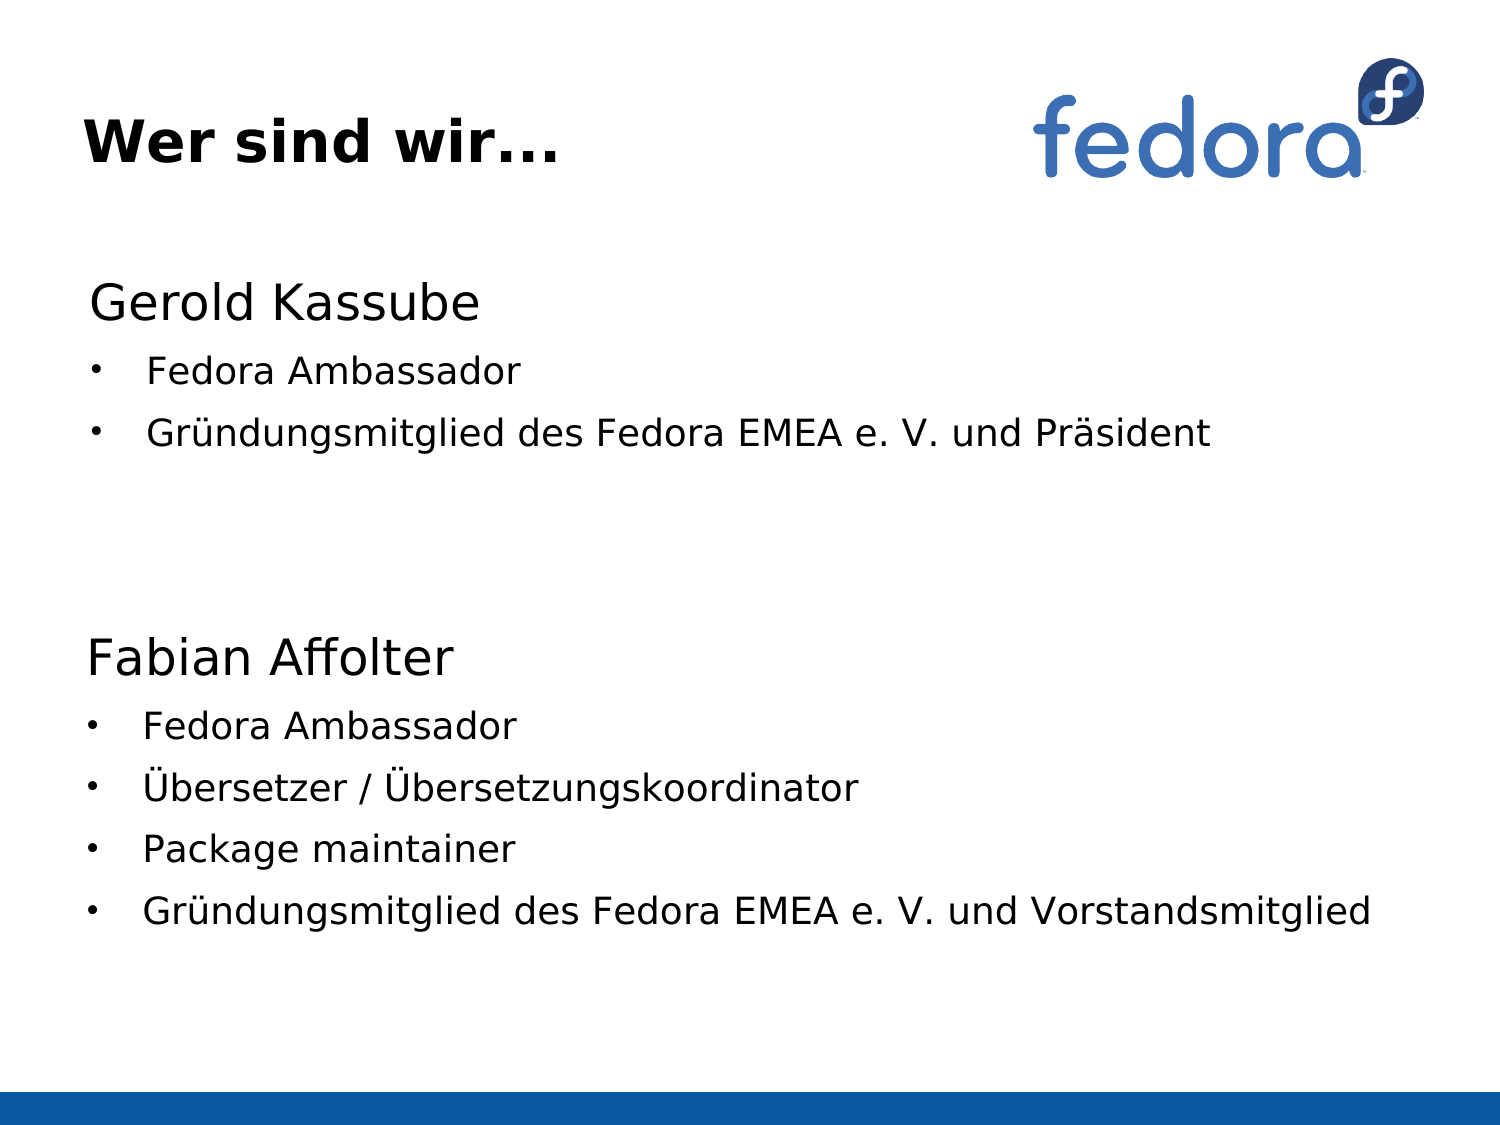

# Wer sind wir...
Gerold Kassube
Fedora Ambassador
Gründungsmitglied des Fedora EMEA e. V. und Präsident
Fabian Affolter
Fedora Ambassador
Übersetzer / Übersetzungskoordinator
Package maintainer
Gründungsmitglied des Fedora EMEA e. V. und Vorstandsmitglied